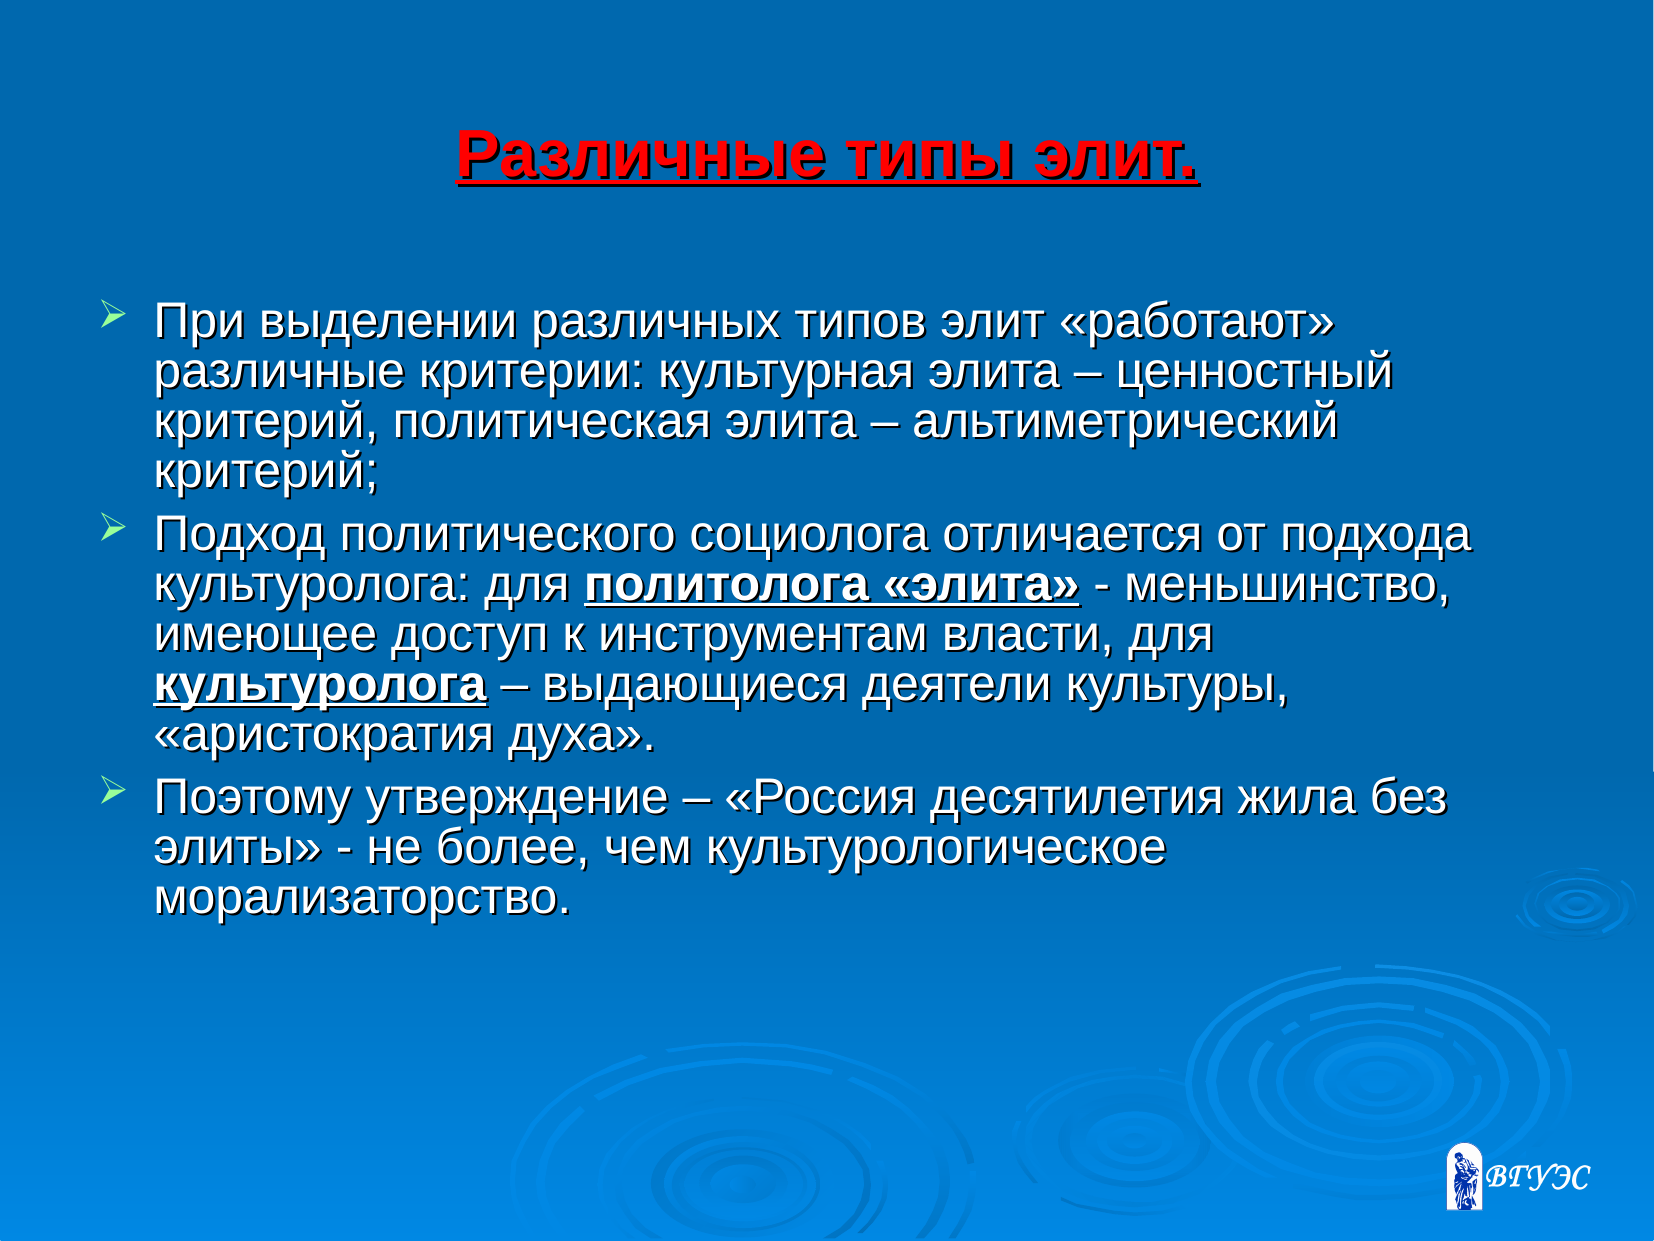

# Различные типы элит.
При выделении различных типов элит «работают» различные критерии: культурная элита – ценностный критерий, политическая элита – альтиметрический критерий;
Подход политического социолога отличается от подхода культуролога: для политолога «элита» - меньшинство, имеющее доступ к инструментам власти, для культуролога – выдающиеся деятели культуры, «аристократия духа».
Поэтому утверждение – «Россия десятилетия жила без элиты» - не более, чем культурологическое морализаторство.